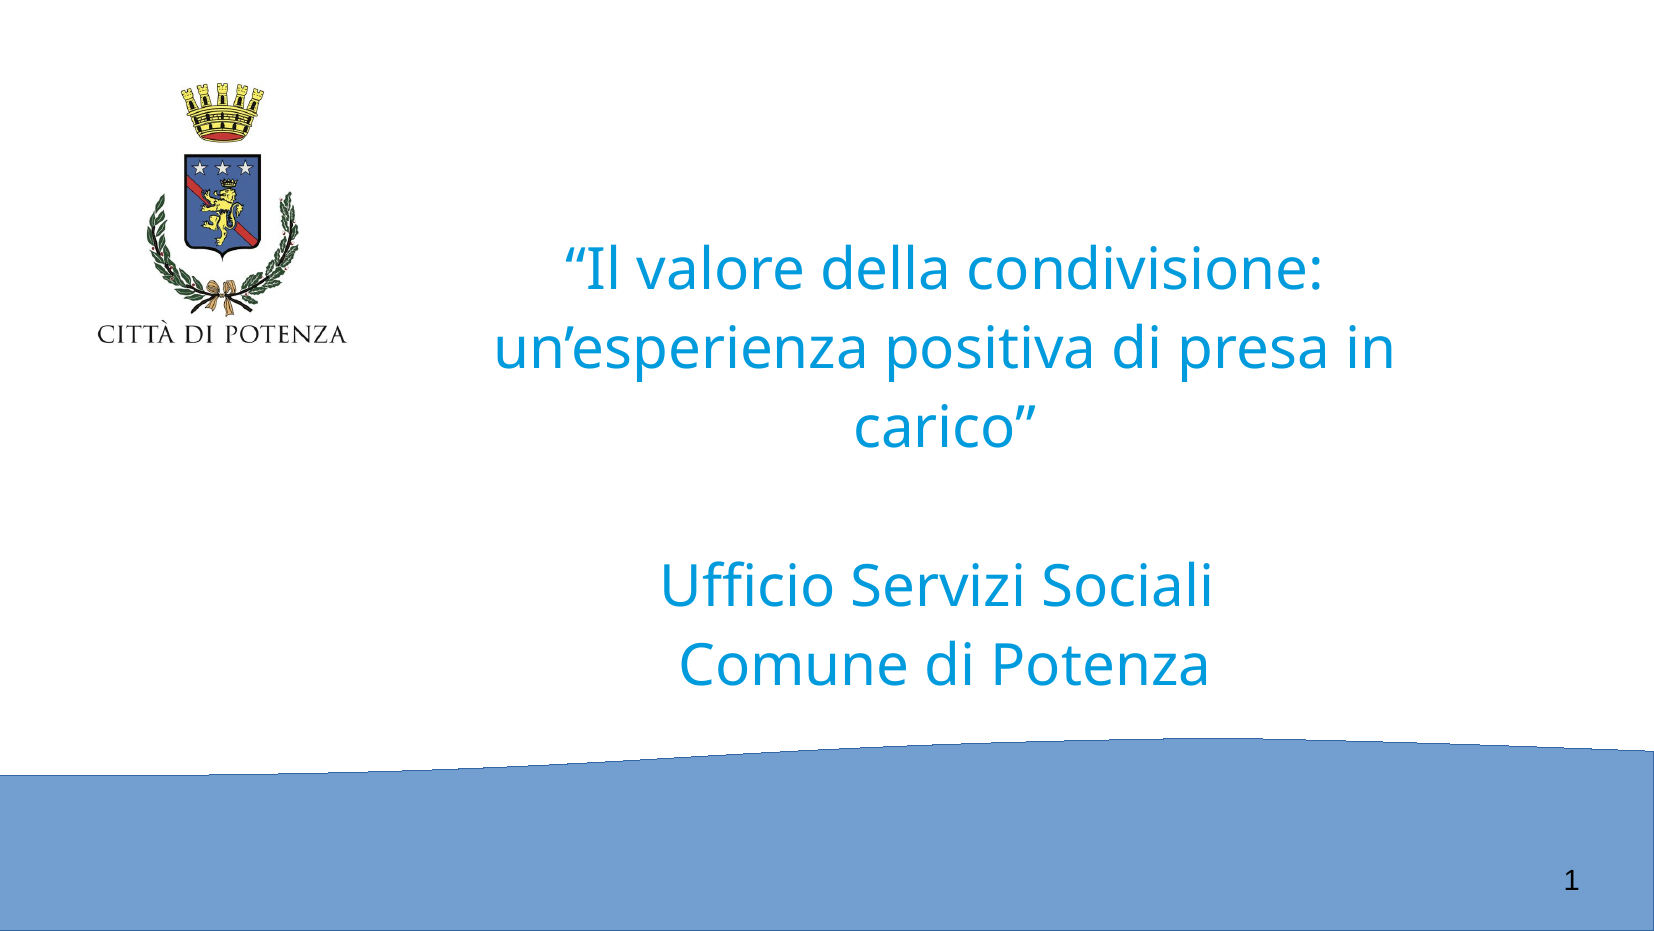

# “Il valore della condivisione: un’esperienza positiva di presa in carico”
Ufficio Servizi Sociali
Comune di Potenza